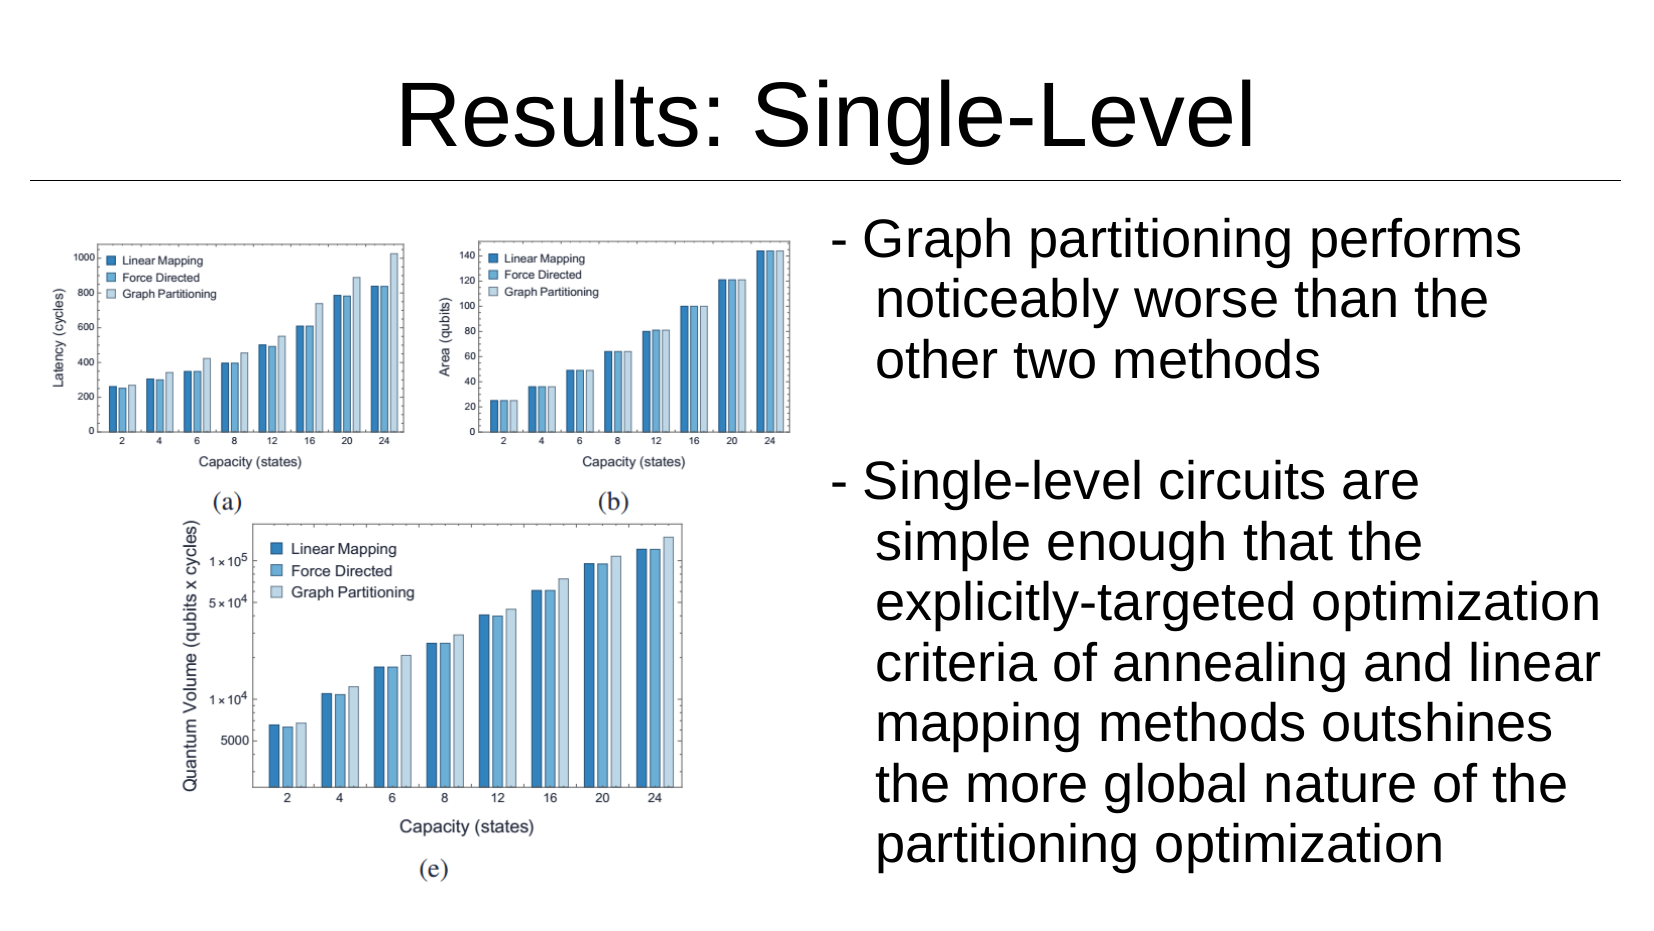

# Results: Single-Level
- Graph partitioning performs noticeably worse than the other two methods
- Single-level circuits are simple enough that the explicitly-targeted optimization criteria of annealing and linear mapping methods outshines the more global nature of the partitioning optimization